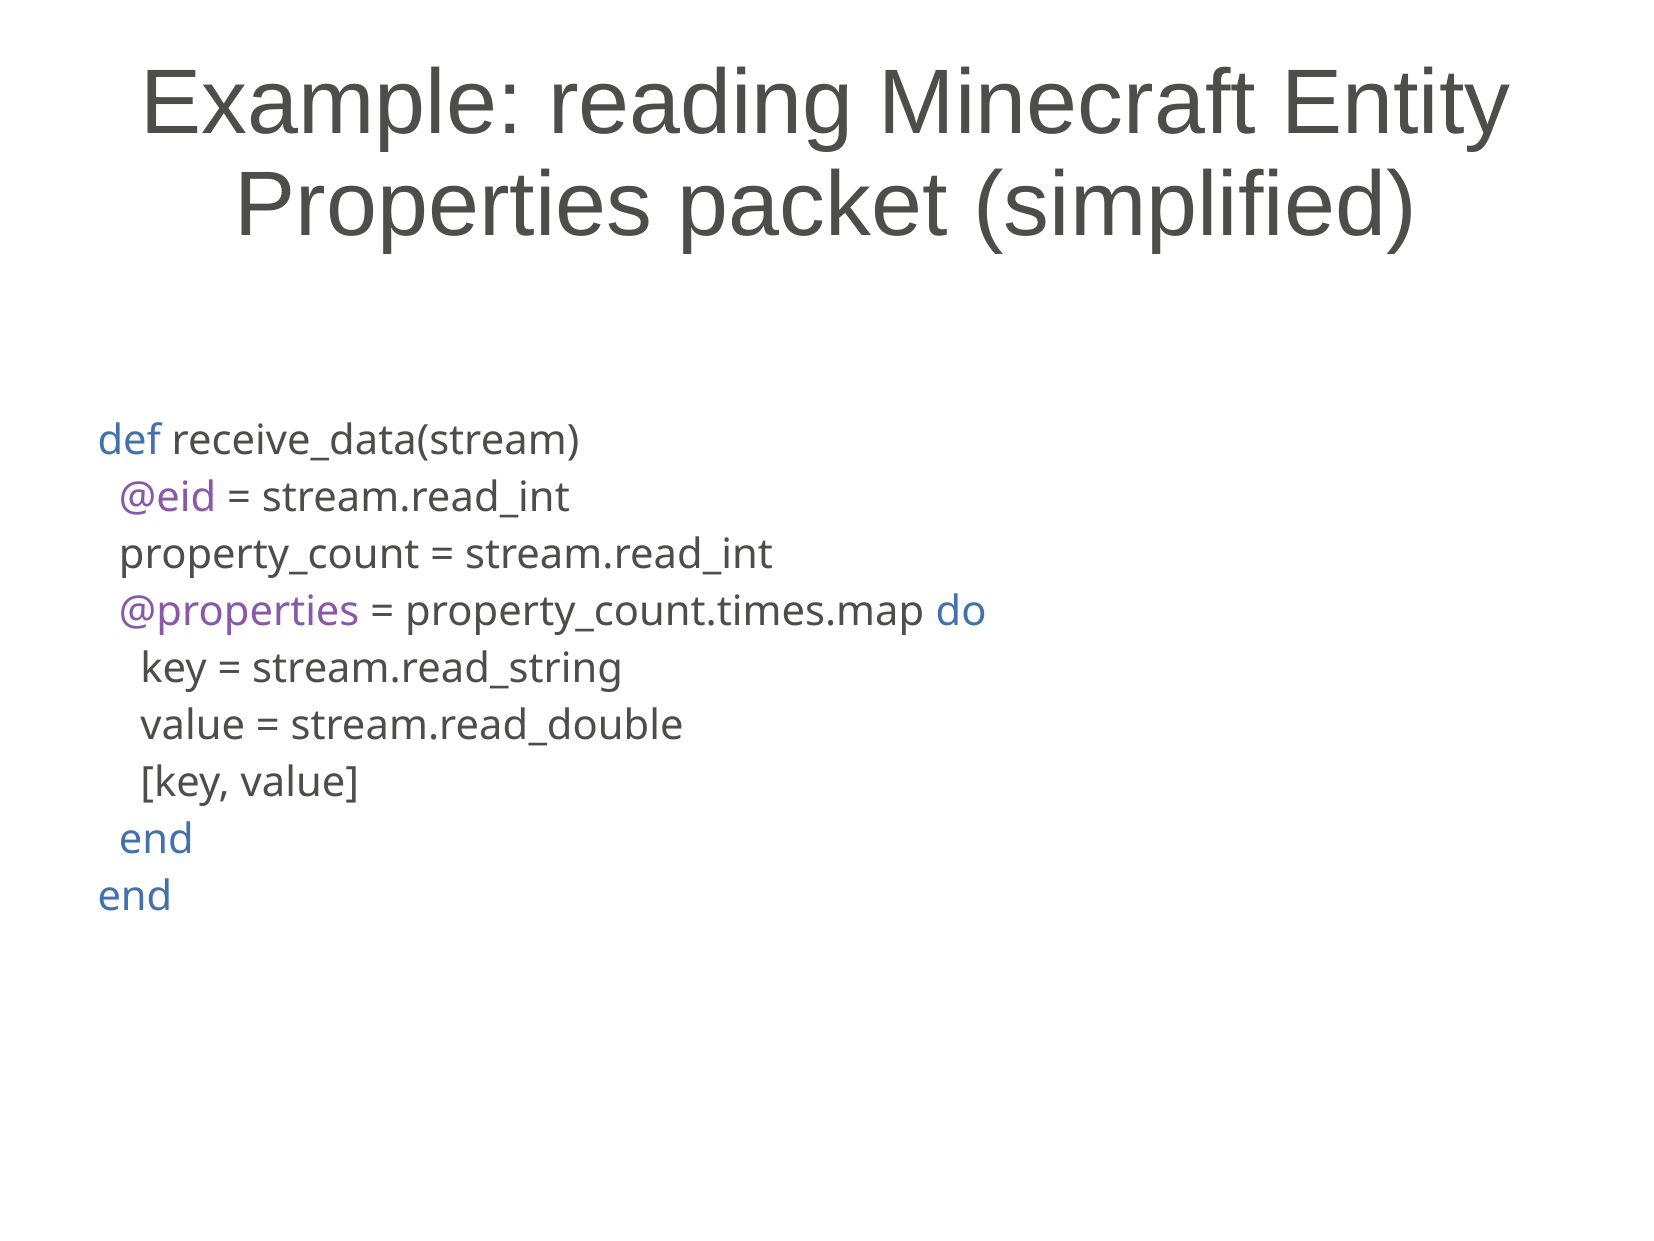

# Example: reading Minecraft Entity Properties packet (simplified)
def receive_data(stream)
 @eid = stream.read_int
 property_count = stream.read_int
 @properties = property_count.times.map do
 key = stream.read_string
 value = stream.read_double
 [key, value]
 end
end